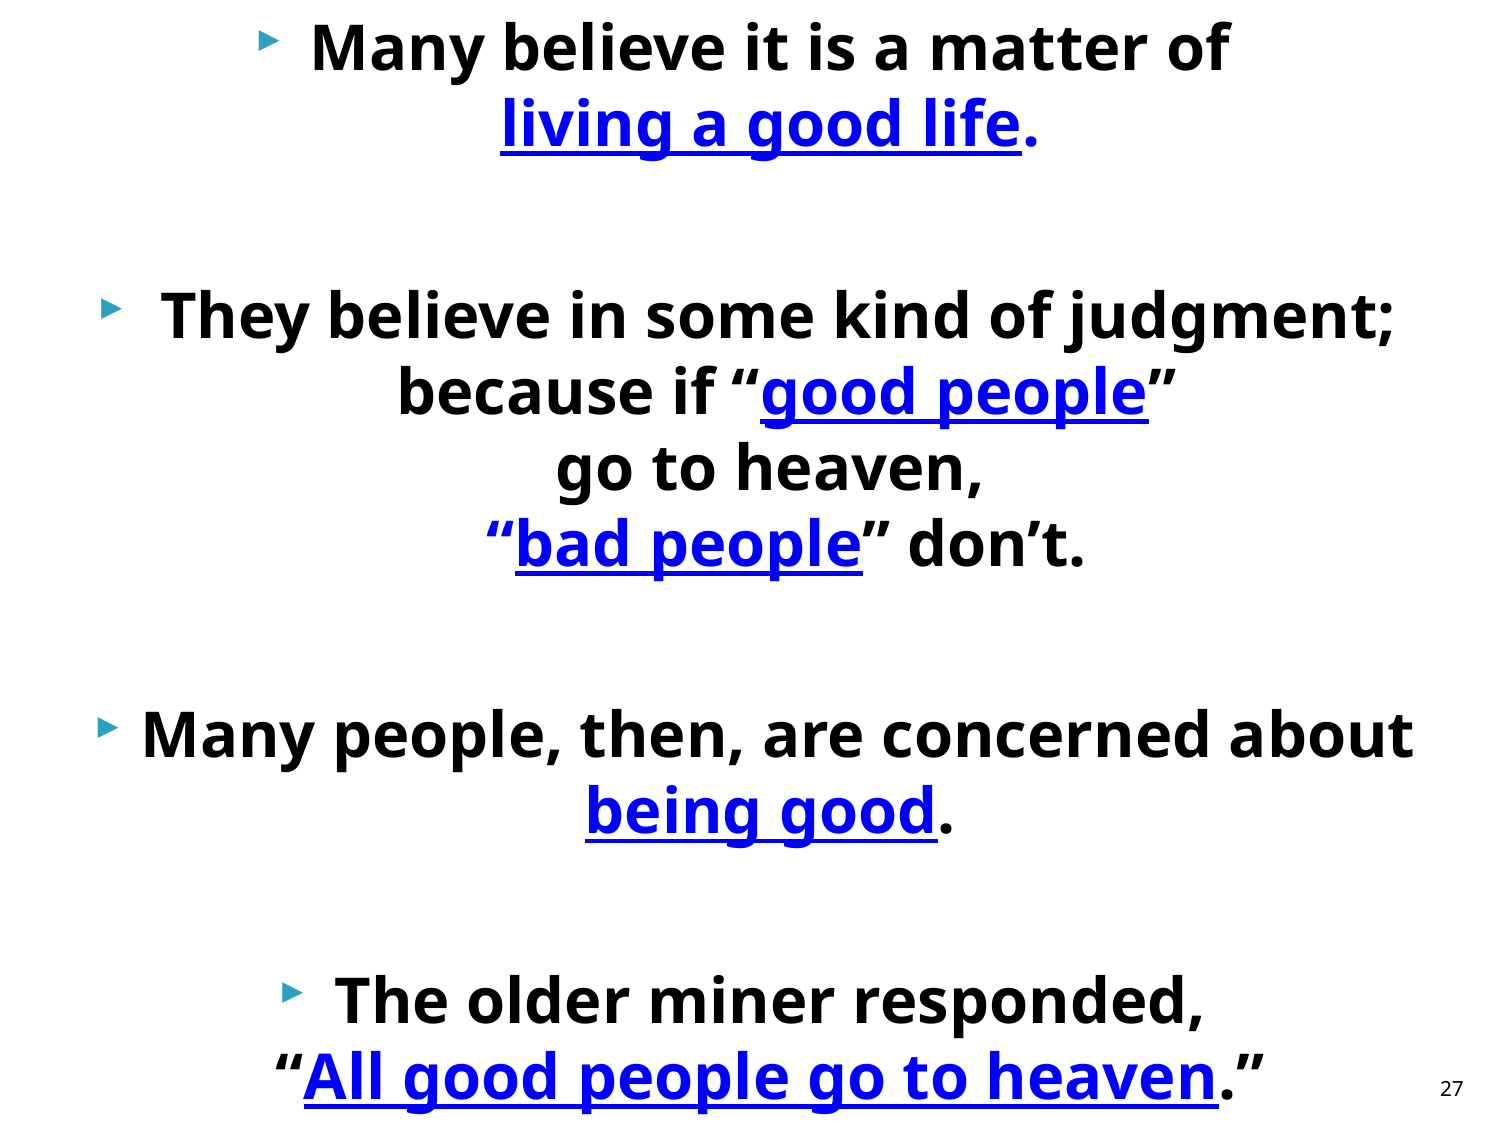

# Many believe it is a matter of living a good life.
 They believe in some kind of judgment;
 because if “good people”
go to heaven,
 “bad people” don’t.
Many people, then, are concerned about being good.
The older miner responded,
“All good people go to heaven.”